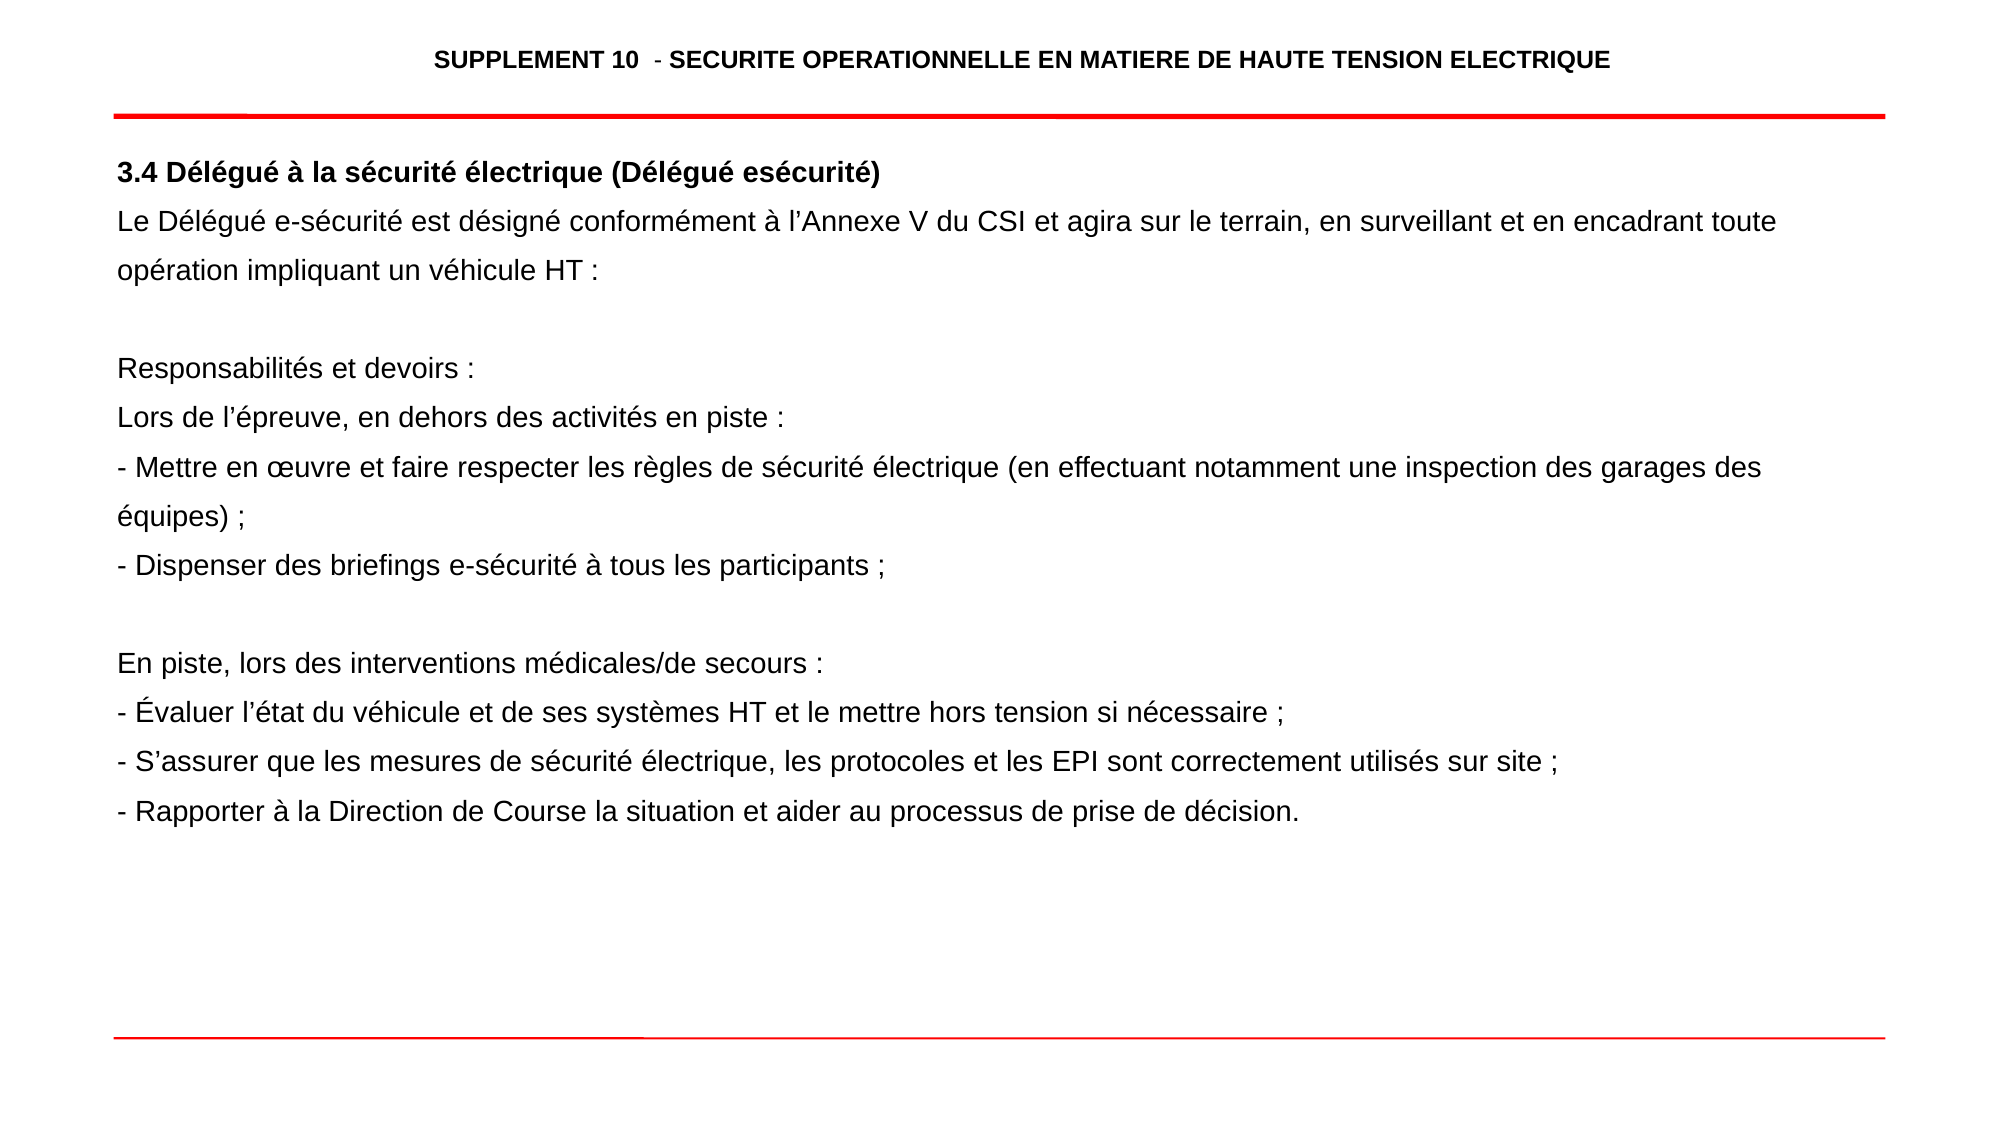

SUPPLEMENT 10 - SECURITE OPERATIONNELLE EN MATIERE DE HAUTE TENSION ELECTRIQUE
3.4 Délégué à la sécurité électrique (Délégué esécurité)
Le Délégué e-sécurité est désigné conformément à l’Annexe V du CSI et agira sur le terrain, en surveillant et en encadrant toute opération impliquant un véhicule HT :
Responsabilités et devoirs :
Lors de l’épreuve, en dehors des activités en piste :
- Mettre en œuvre et faire respecter les règles de sécurité électrique (en effectuant notamment une inspection des garages des équipes) ;
- Dispenser des briefings e-sécurité à tous les participants ;
En piste, lors des interventions médicales/de secours :
- Évaluer l’état du véhicule et de ses systèmes HT et le mettre hors tension si nécessaire ;
- S’assurer que les mesures de sécurité électrique, les protocoles et les EPI sont correctement utilisés sur site ;
- Rapporter à la Direction de Course la situation et aider au processus de prise de décision.